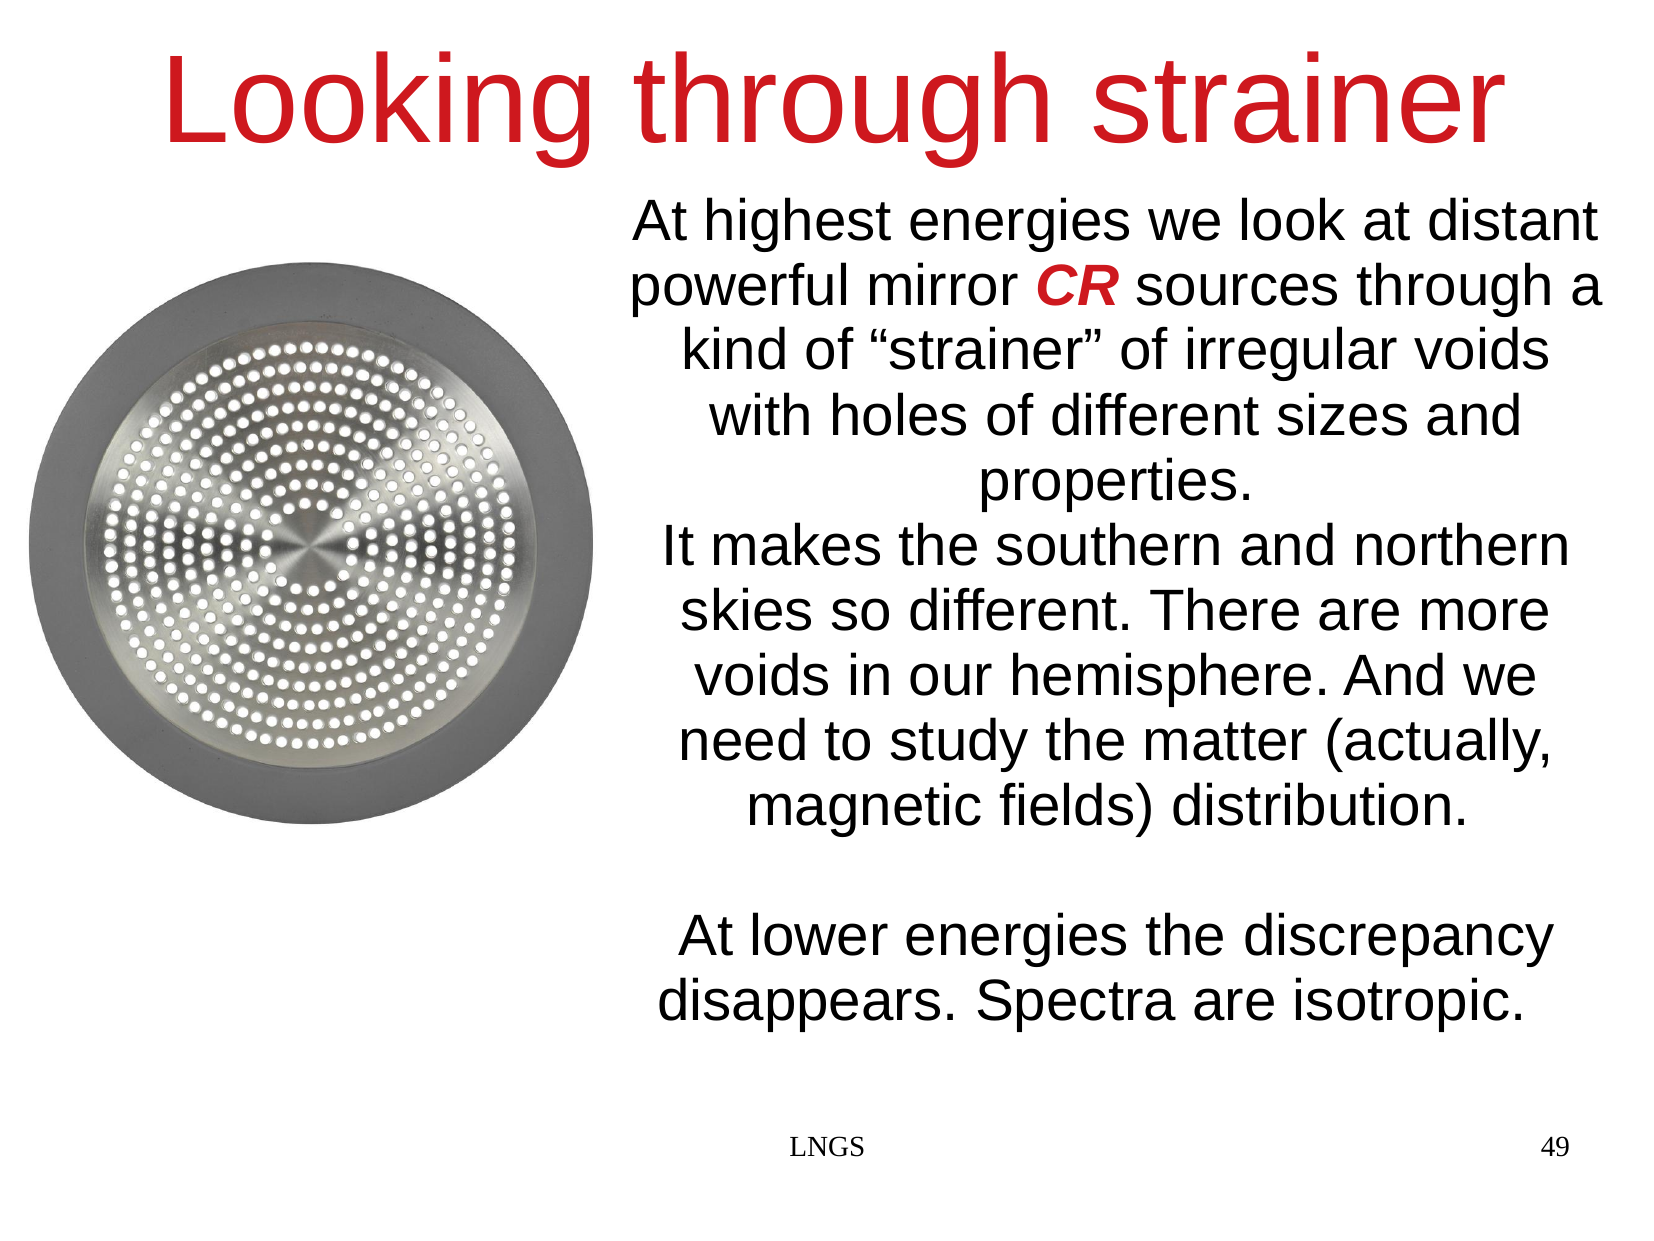

# Looking through strainer
At highest energies we look at distant powerful mirror CR sources through a kind of “strainer” of irregular voids with holes of different sizes and properties.
It makes the southern and northern skies so different. There are more voids in our hemisphere. And we need to study the matter (actually, magnetic fields) distribution.
At lower energies the discrepancy disappears. Spectra are isotropic.
LNGS
49